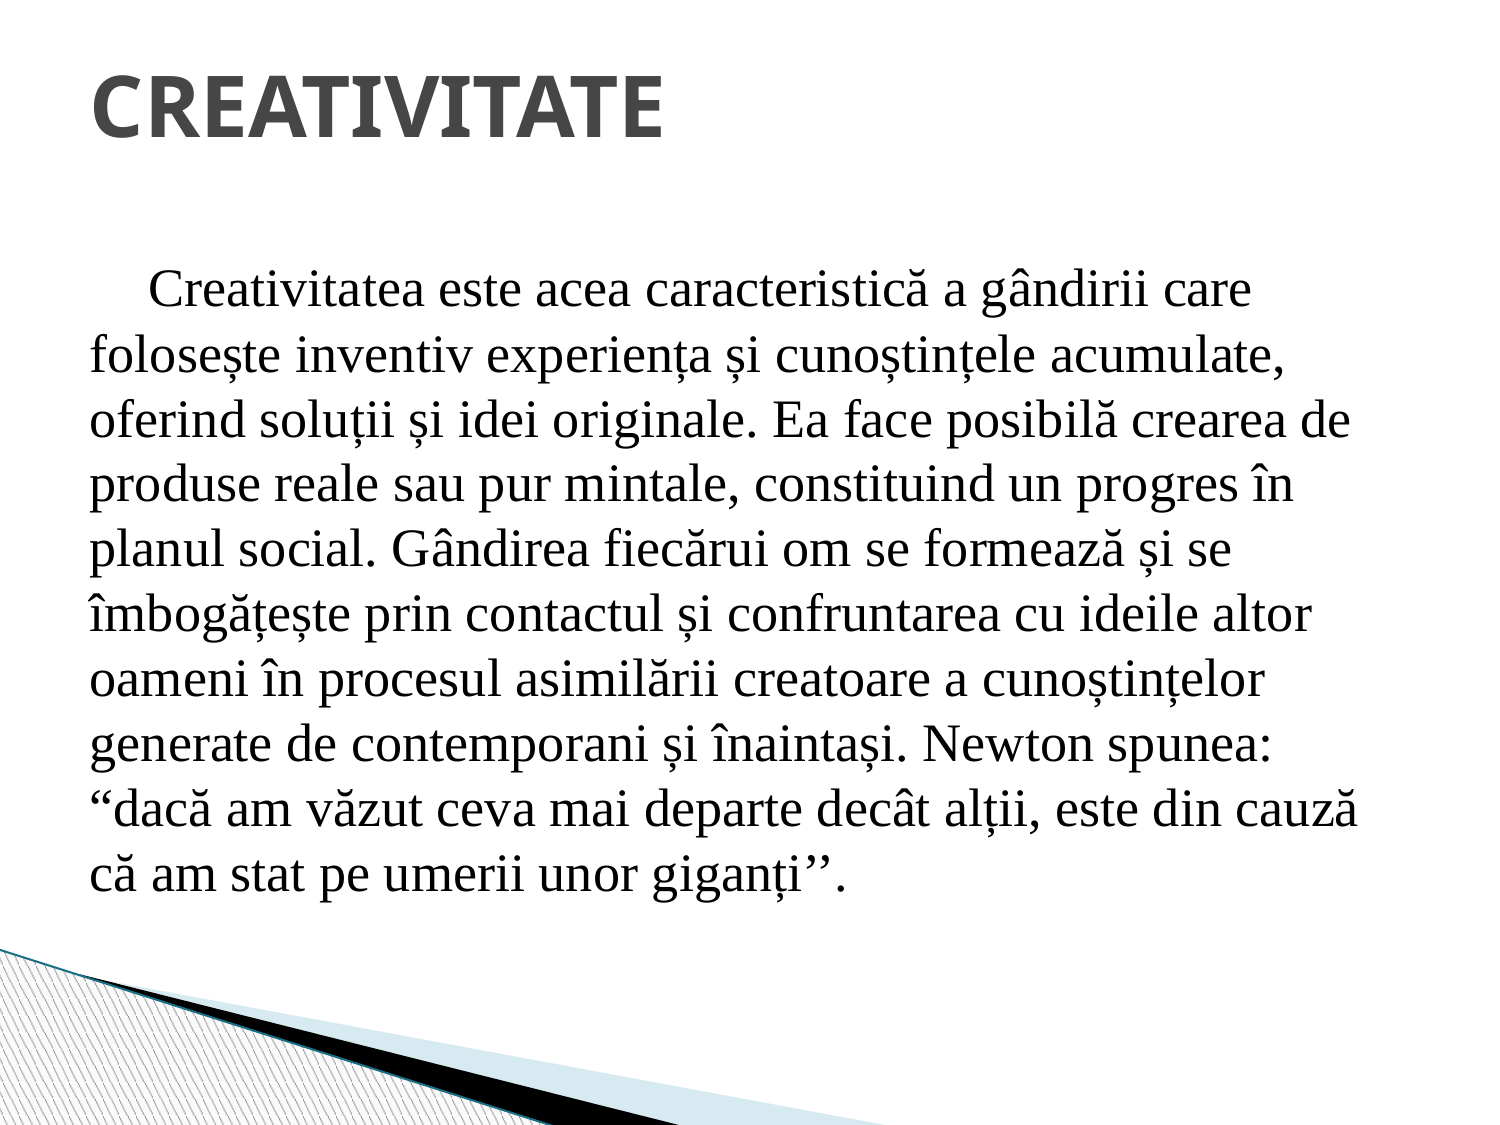

CREATIVITATE
# Creativitatea este acea caracteristică a gândirii care folosește inventiv experiența și cunoștințele acumulate, oferind soluții și idei originale. Ea face posibilă crearea de produse reale sau pur mintale, constituind un progres în planul social. Gândirea fiecărui om se formează și se îmbogățește prin contactul și confruntarea cu ideile altor oameni în procesul asimilării creatoare a cunoștințelor generate de contemporani și înaintași. Newton spunea: “dacă am văzut ceva mai departe decât alții, este din cauză că am stat pe umerii unor giganți’’.